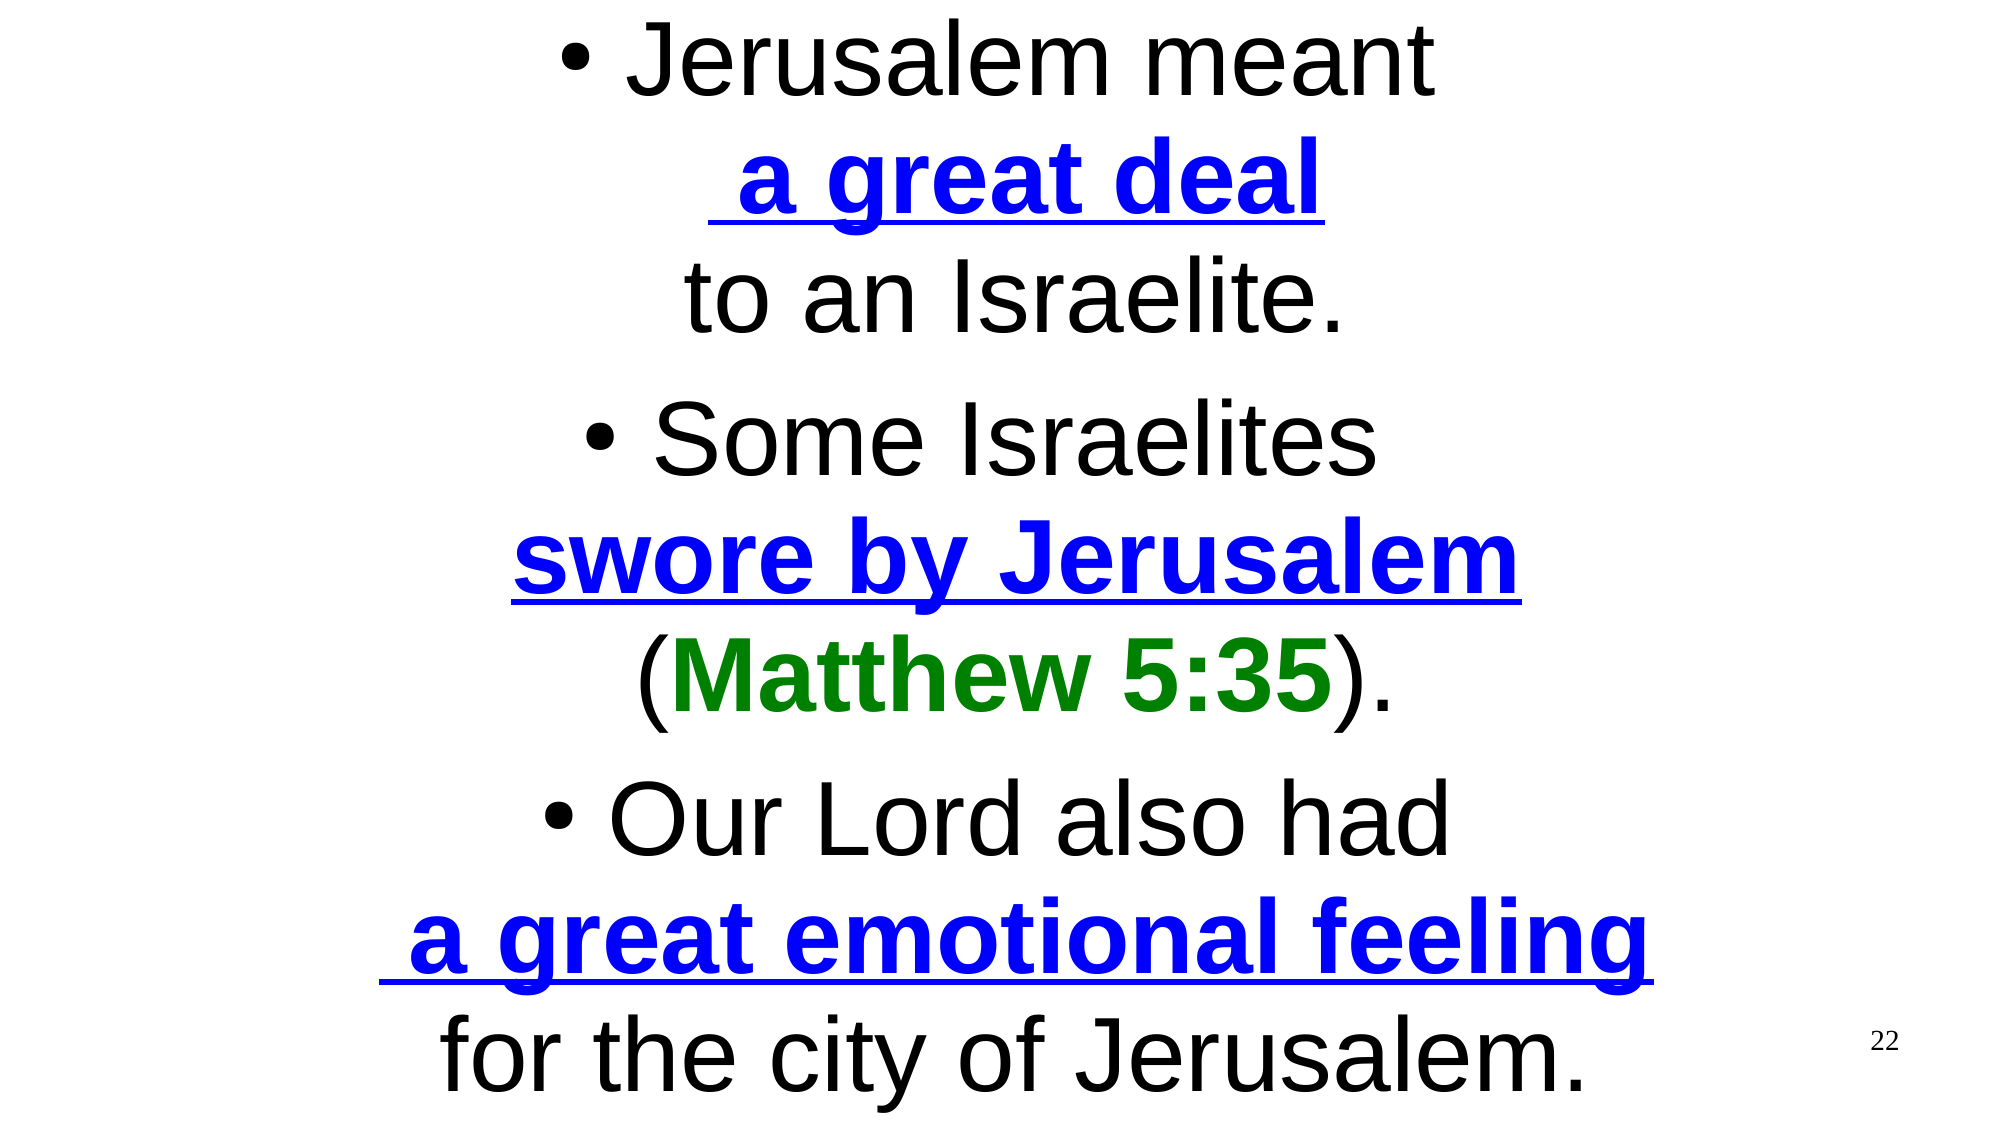

# Jerusalem meant a great deal to an Israelite.
Some Israelites
swore by Jerusalem
(Matthew 5:35).
Our Lord also had
 a great emotional feeling
for the city of Jerusalem.
22